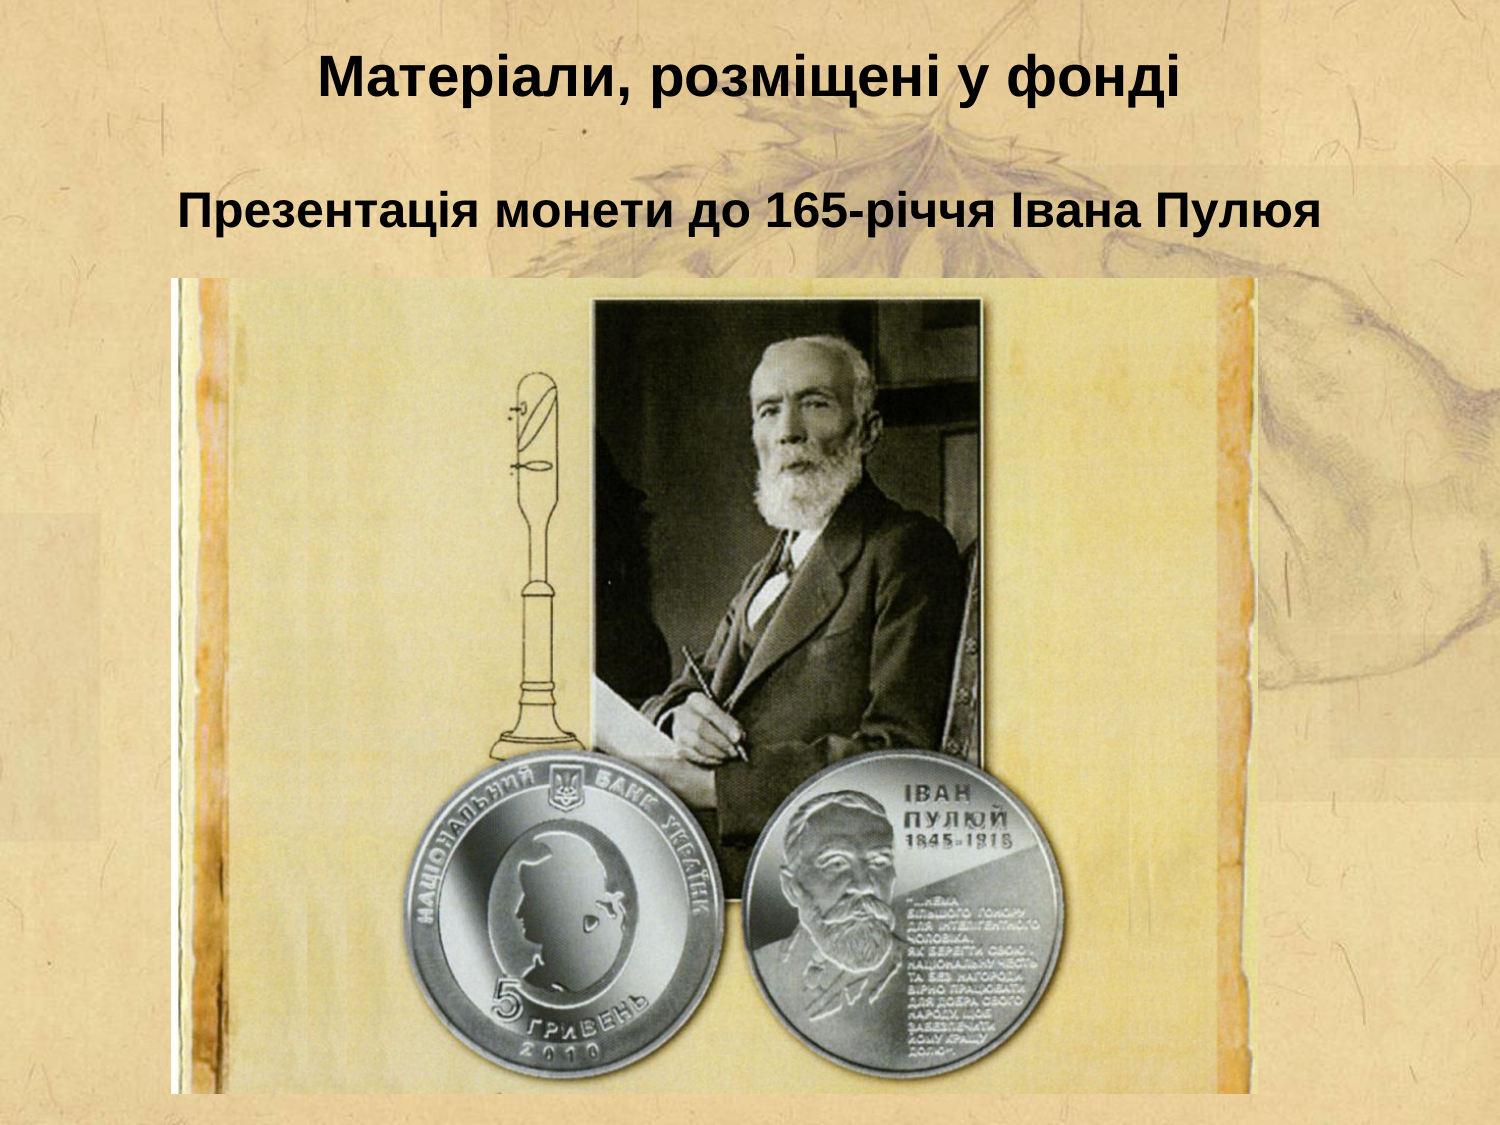

# Матеріали, розміщені у фонді Презентація монети до 165-річчя Івана Пулюя